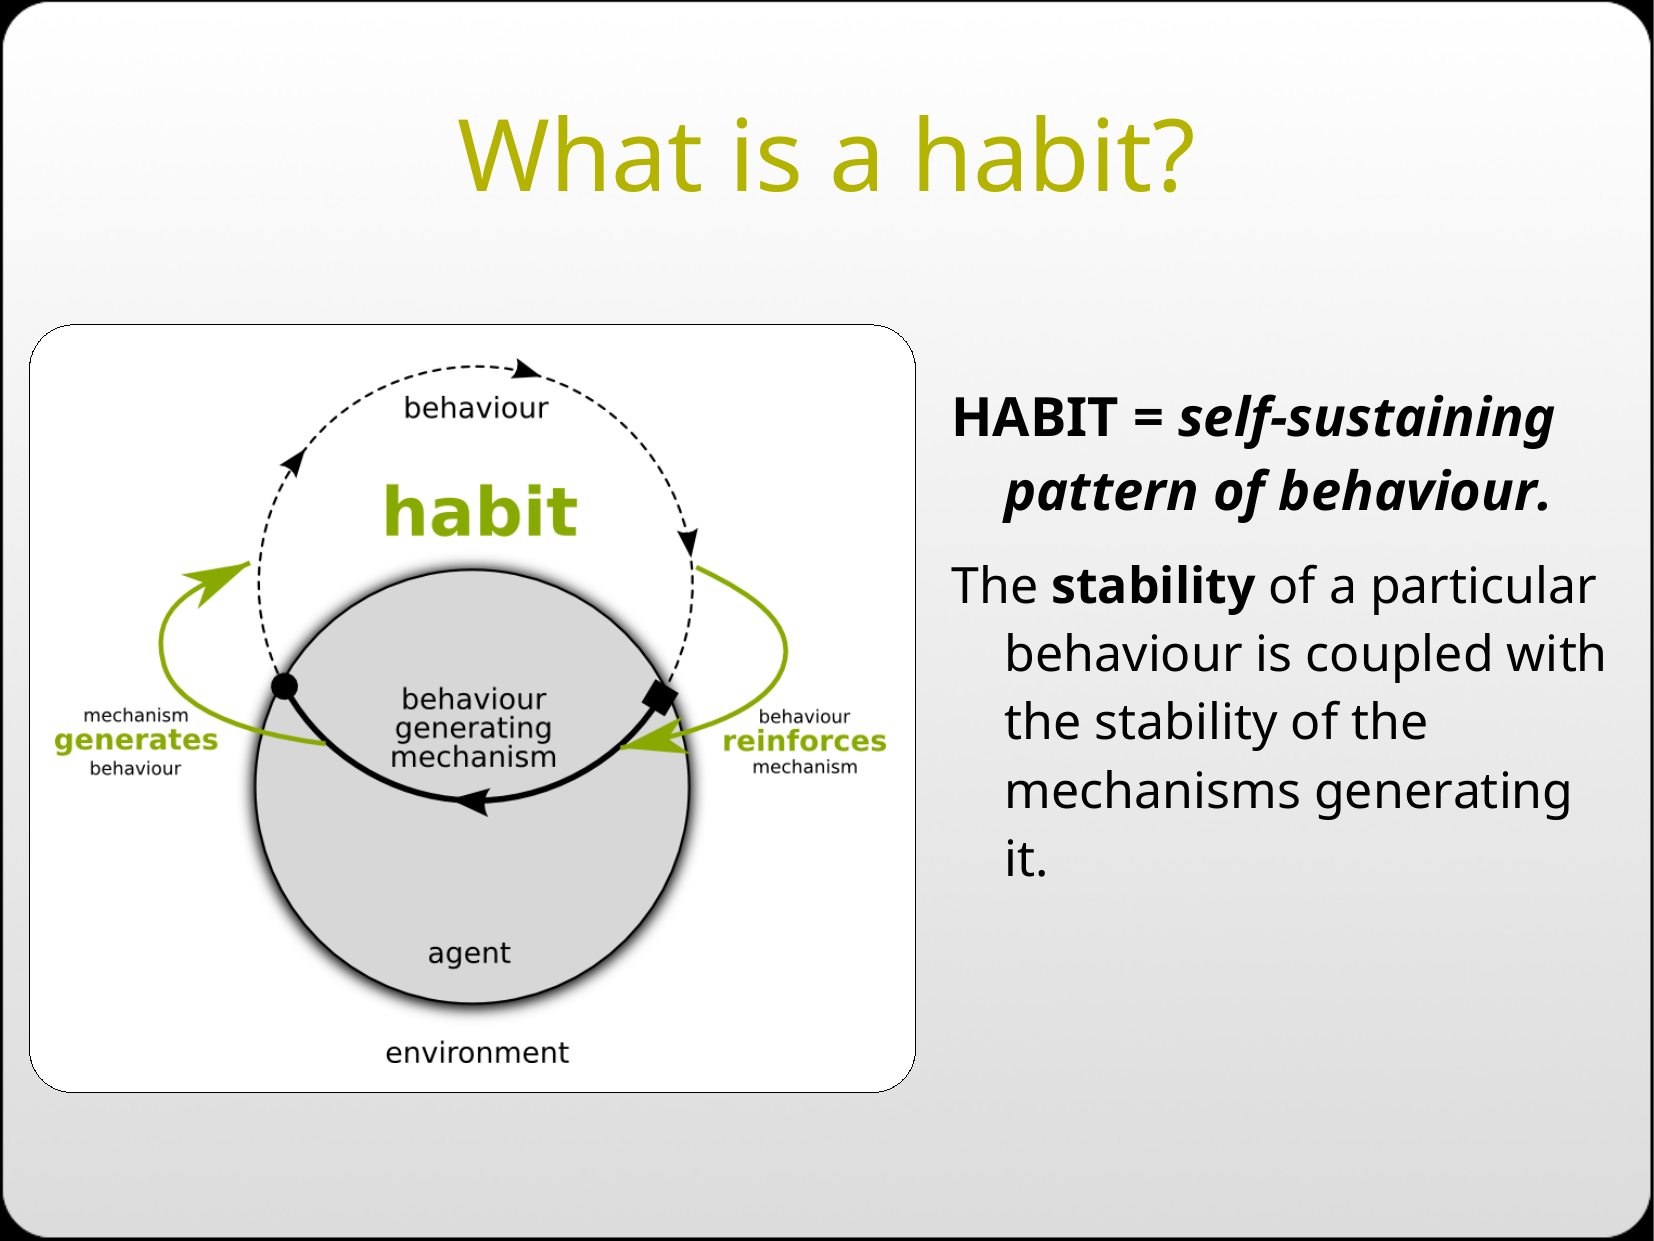

# What is a habit?
HABIT = self-sustaining pattern of behaviour.
The stability of a particular behaviour is coupled with the stability of the mechanisms generating it.